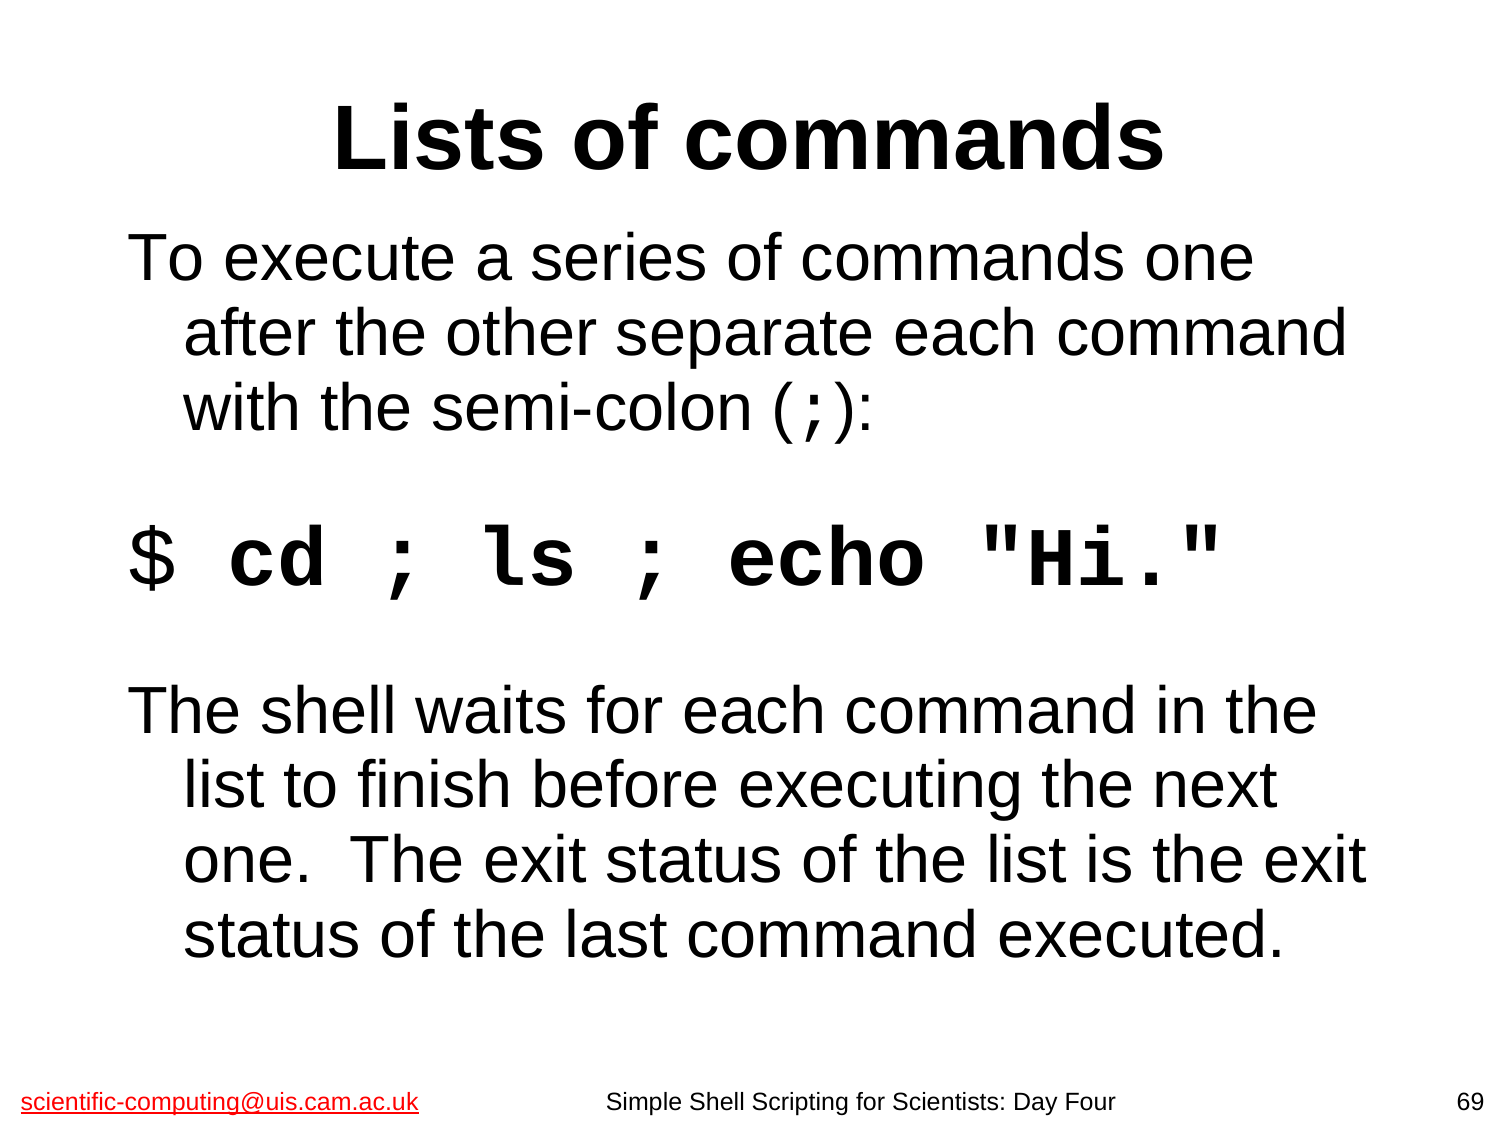

# Lists of commands
To execute a series of commands one after the other separate each command with the semi-colon (;):
$ cd ; ls ; echo "Hi."
The shell waits for each command in the list to finish before executing the next one. The exit status of the list is the exit status of the last command executed.
escience-support@ucs.cam.ac.uk	Simple Shell Scripting for Scientists: Day Three
69